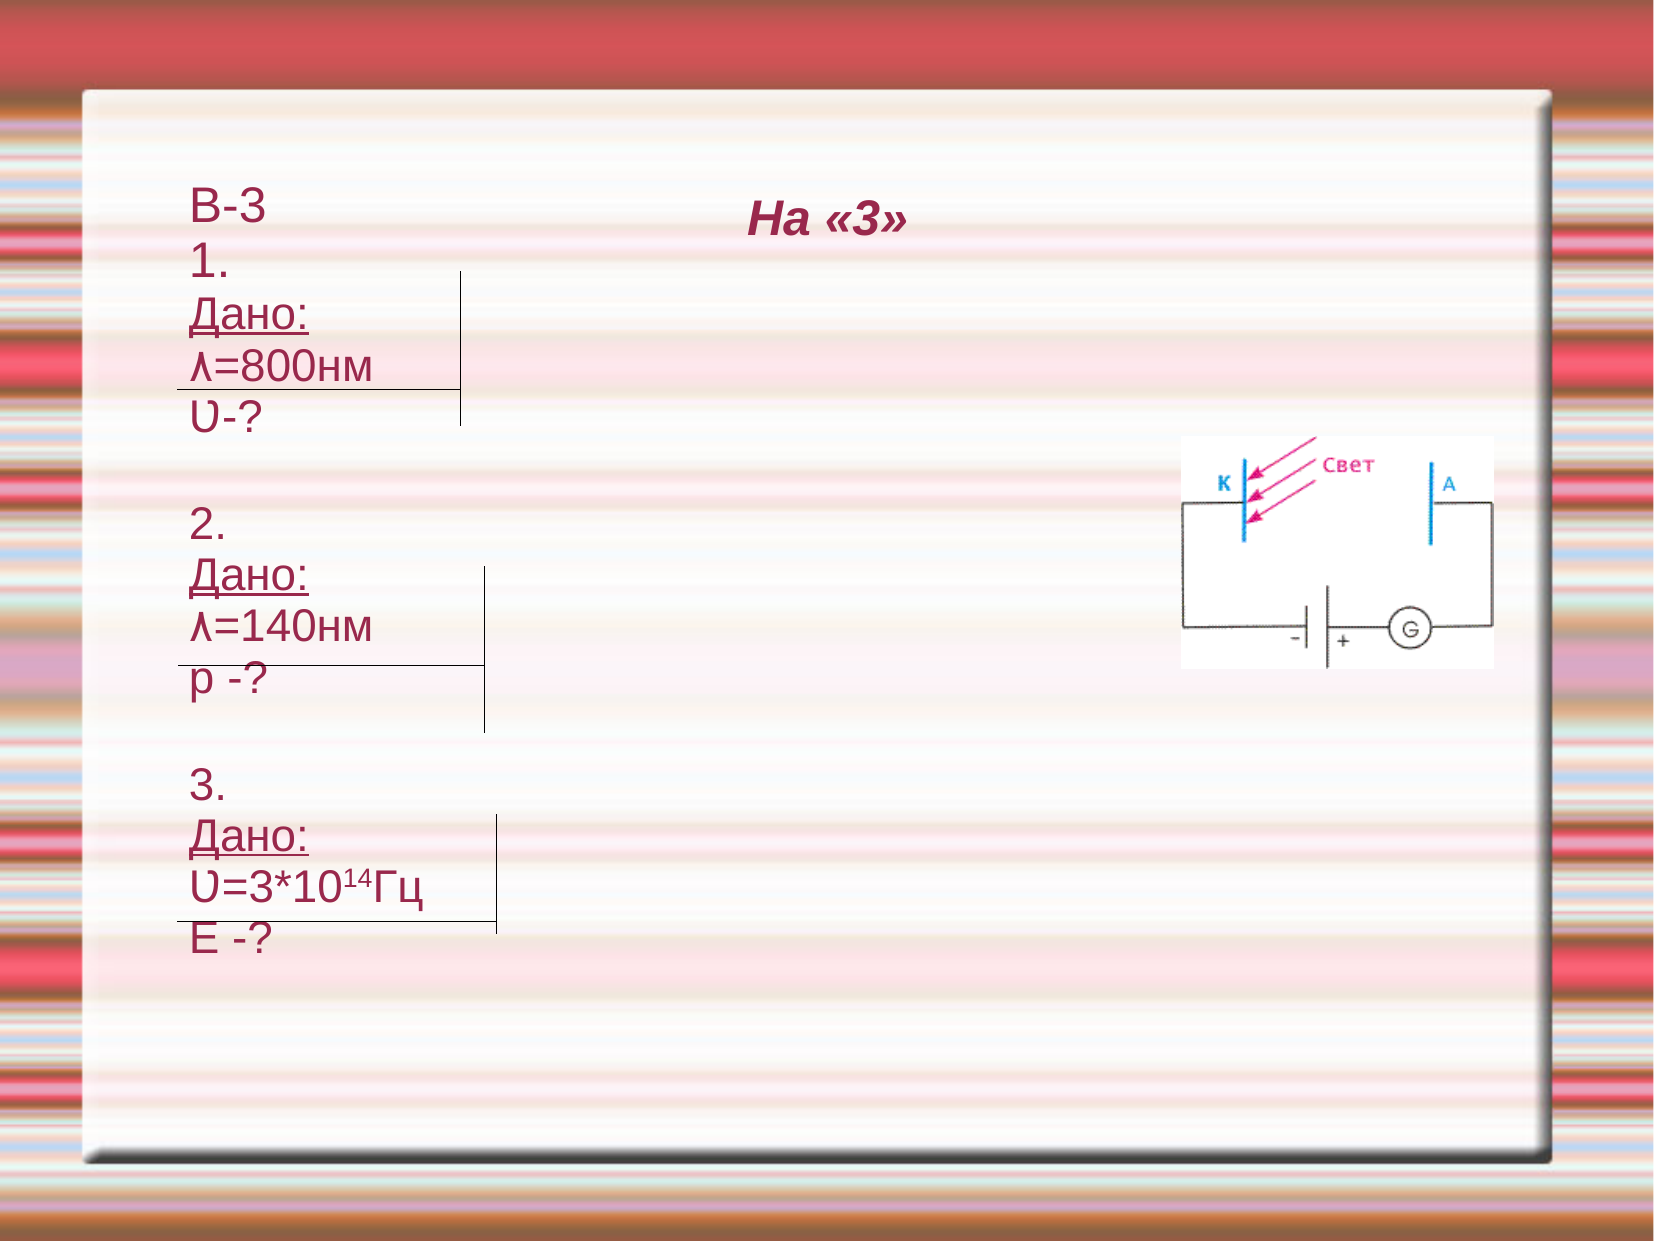

# На «3»
В-3
1.
Дано:
٨=800нм
Ʋ-?
2.
Дано:
٨=140нм
р -?
3.
Дано:
Ʋ=3*1014Гц
Е -?